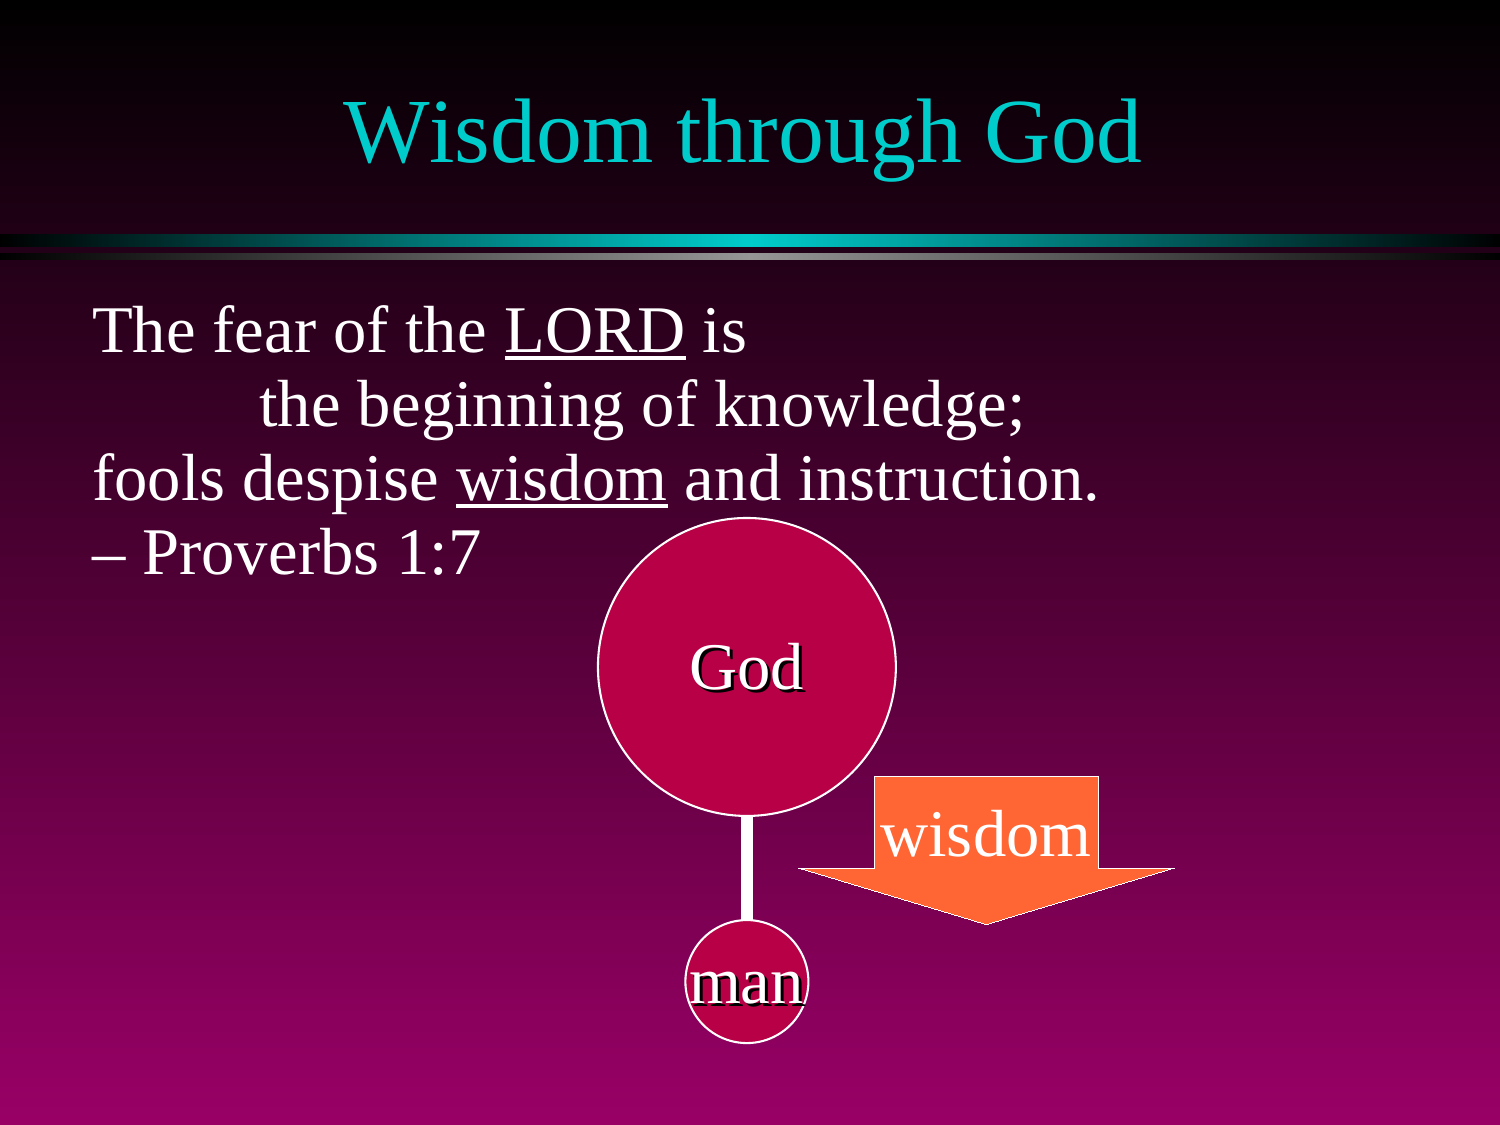

# Wisdom through God
The fear of the LORD is
 the beginning of knowledge;
fools despise wisdom and instruction.
– Proverbs 1:7
God
wisdom
man